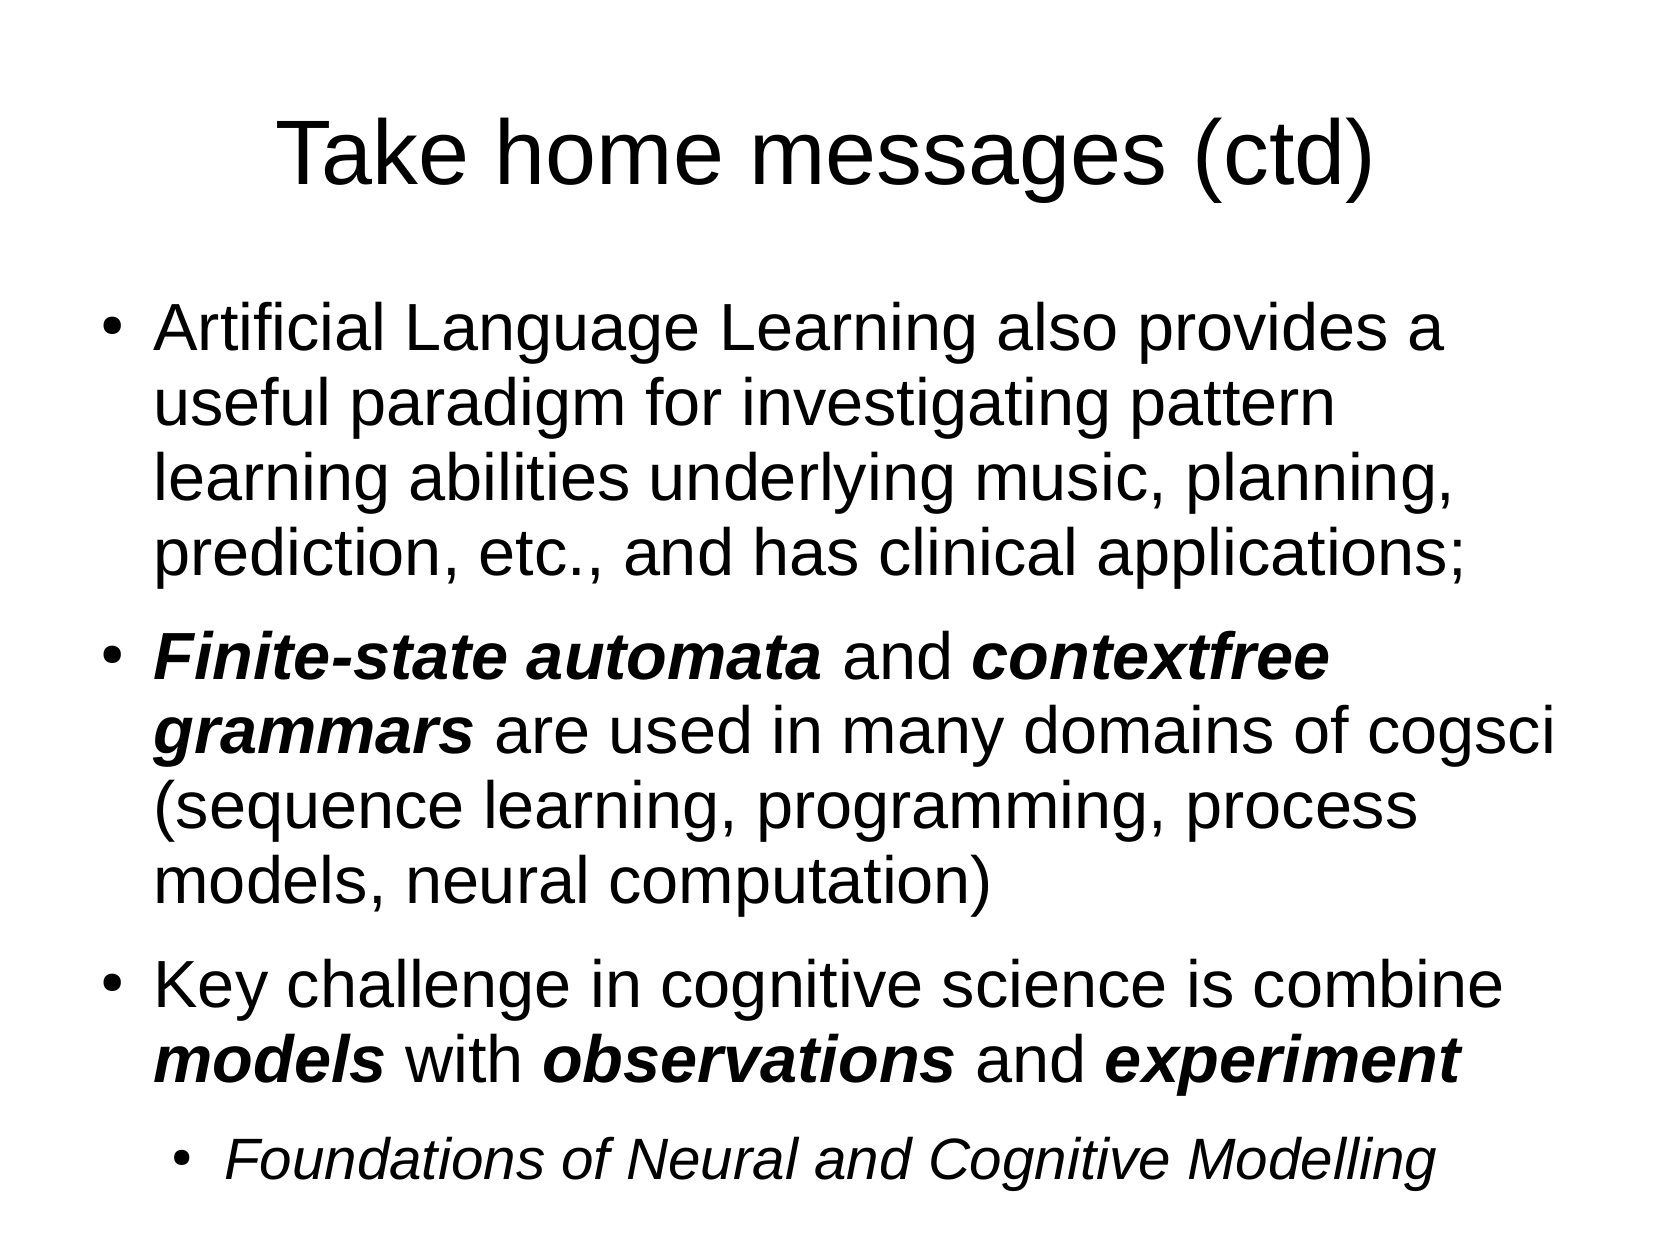

# Take home messages (ctd)
Artificial Language Learning also provides a useful paradigm for investigating pattern learning abilities underlying music, planning, prediction, etc., and has clinical applications;
Finite-state automata and contextfree grammars are used in many domains of cogsci (sequence learning, programming, process models, neural computation)
Key challenge in cognitive science is combine models with observations and experiment
Foundations of Neural and Cognitive Modelling